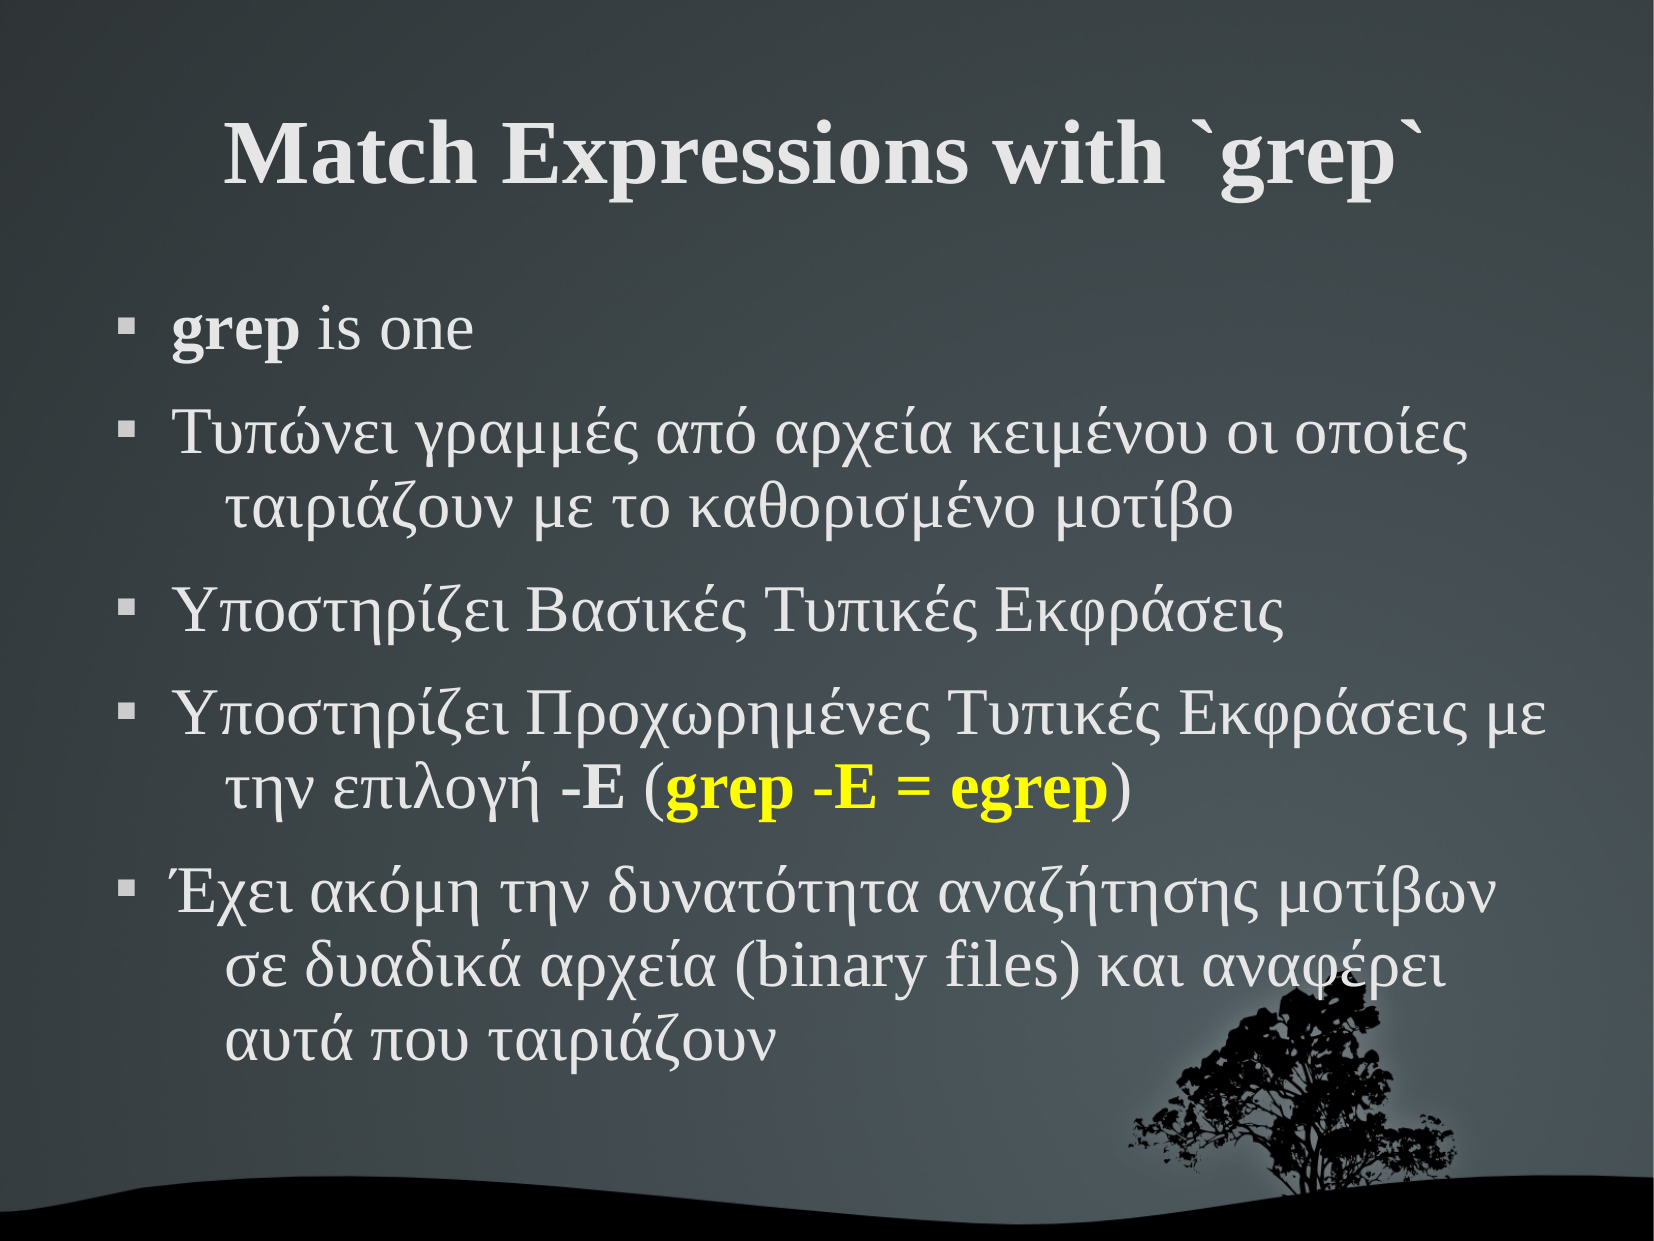

# Match Expressions with `grep`
grep is one
Τυπώνει γραμμές από αρχεία κειμένου οι οποίες ταιριάζουν με το καθορισμένο μοτίβο
Υποστηρίζει Βασικές Τυπικές Εκφράσεις
Υποστηρίζει Προχωρημένες Τυπικές Εκφράσεις με την επιλογή -E (grep -E = egrep)
Έχει ακόμη την δυνατότητα αναζήτησης μοτίβων σε δυαδικά αρχεία (binary files) και αναφέρει αυτά που ταιριάζουν